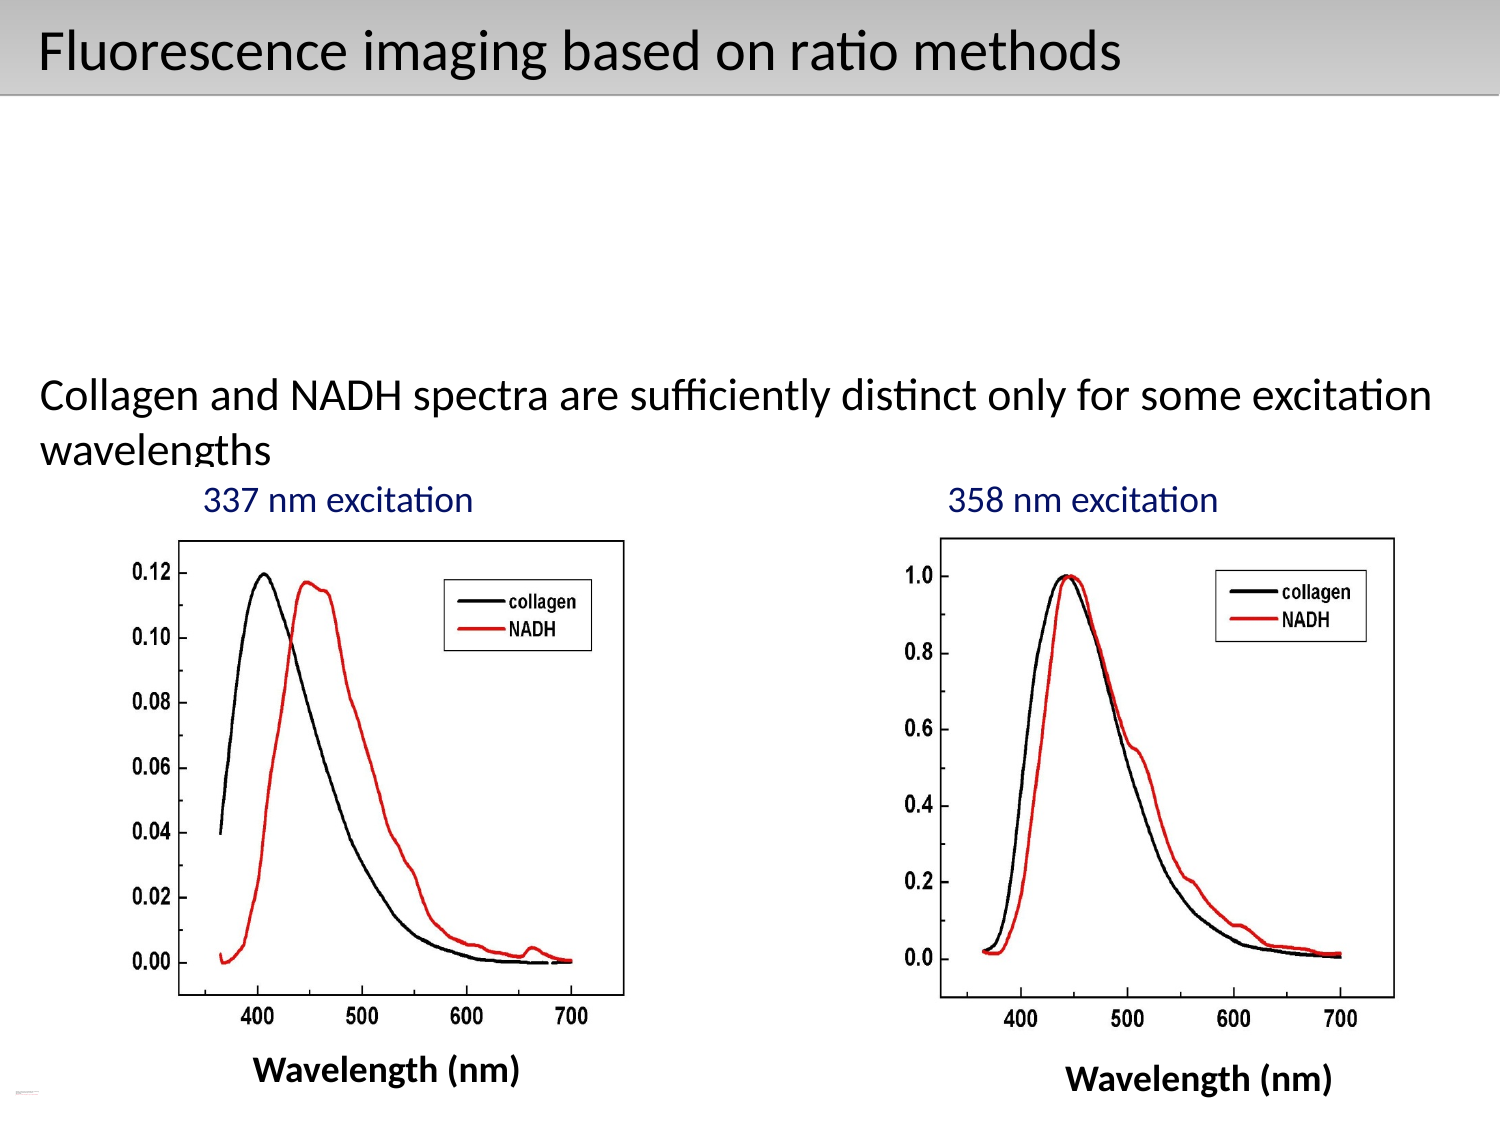

# Fluorescence imaging based on ratio methods
Collagen and NADH spectra are sufficiently distinct only for some excitation wavelengths
337 nm excitation
358 nm excitation
Wavelength (nm)
Wavelength (nm)
Wide field of view (probably a huge advantage for most clinical settings)
Eliminates effects of distance and angle of illumination
Easy to implement
Provides no intuition with regards to origins of spectral differences